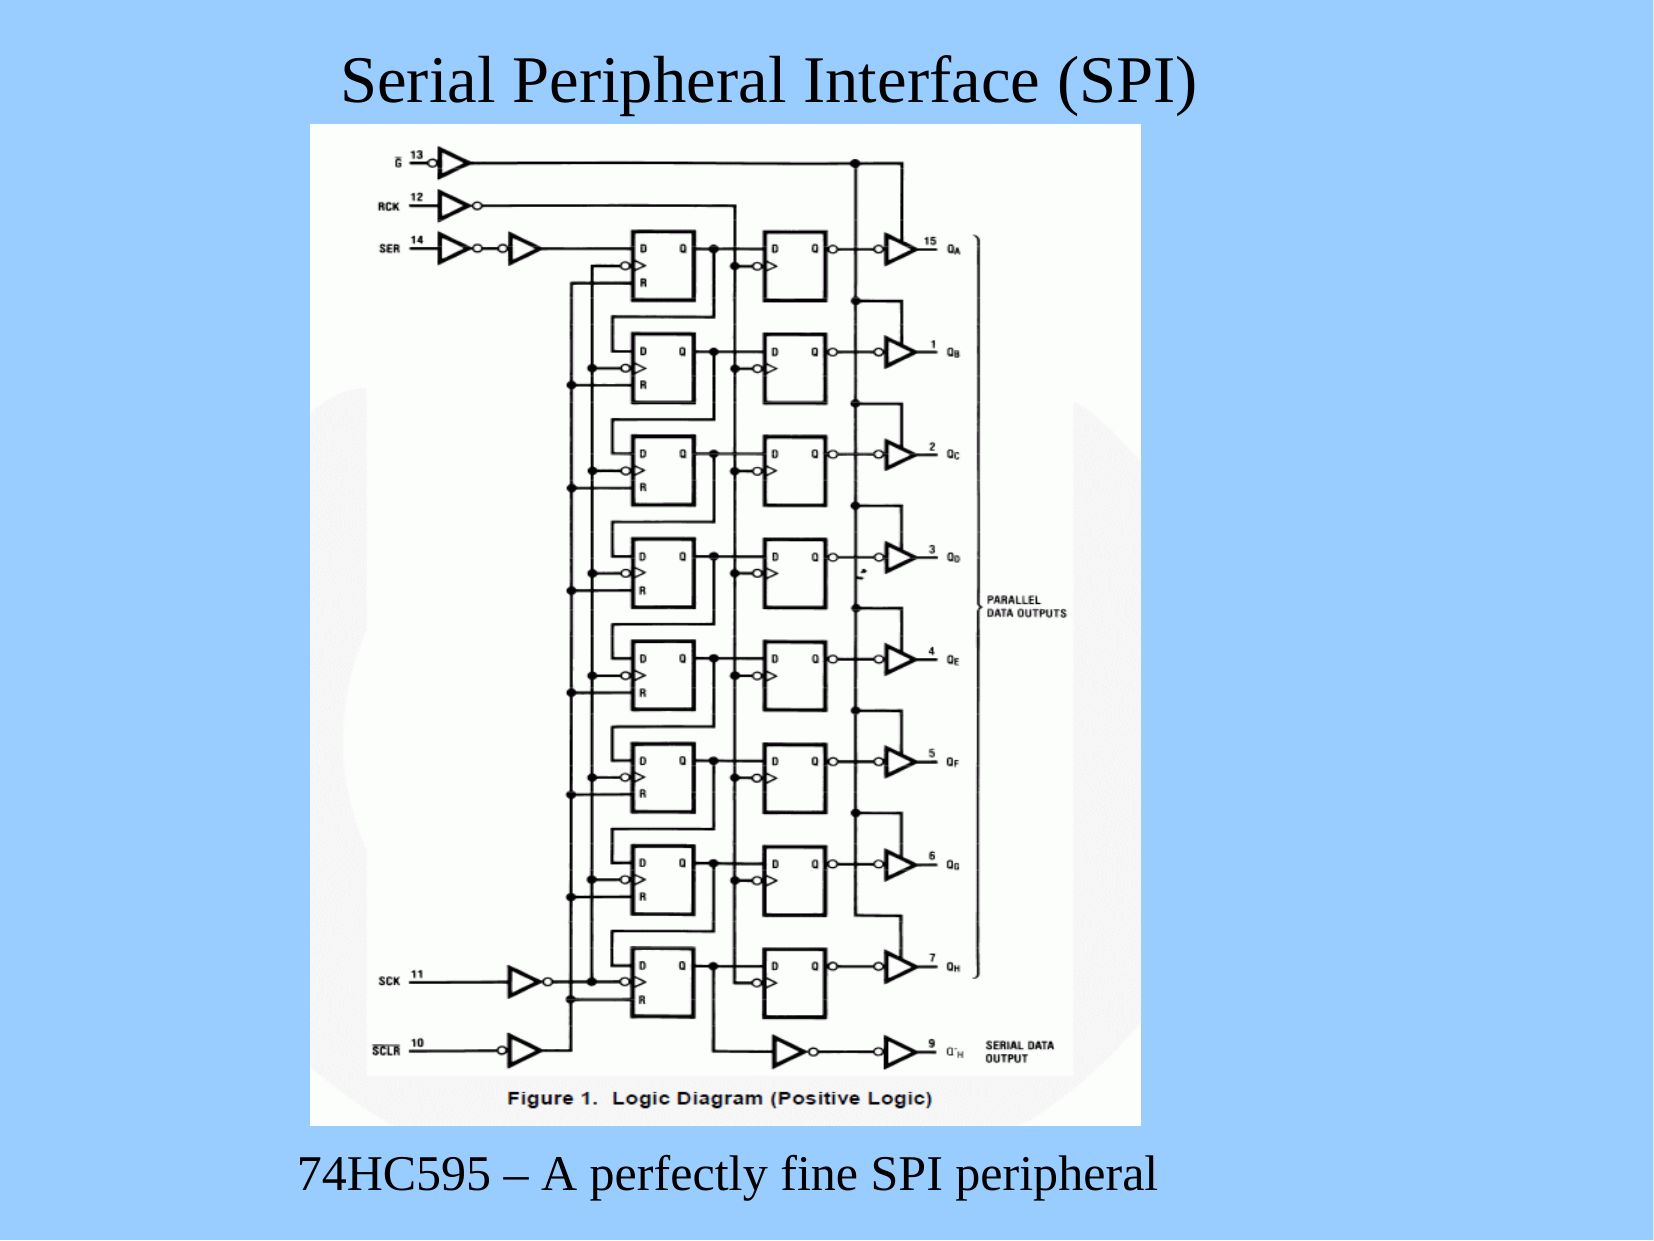

Serial Peripheral Interface (SPI)
74HC595 – A perfectly fine SPI peripheral